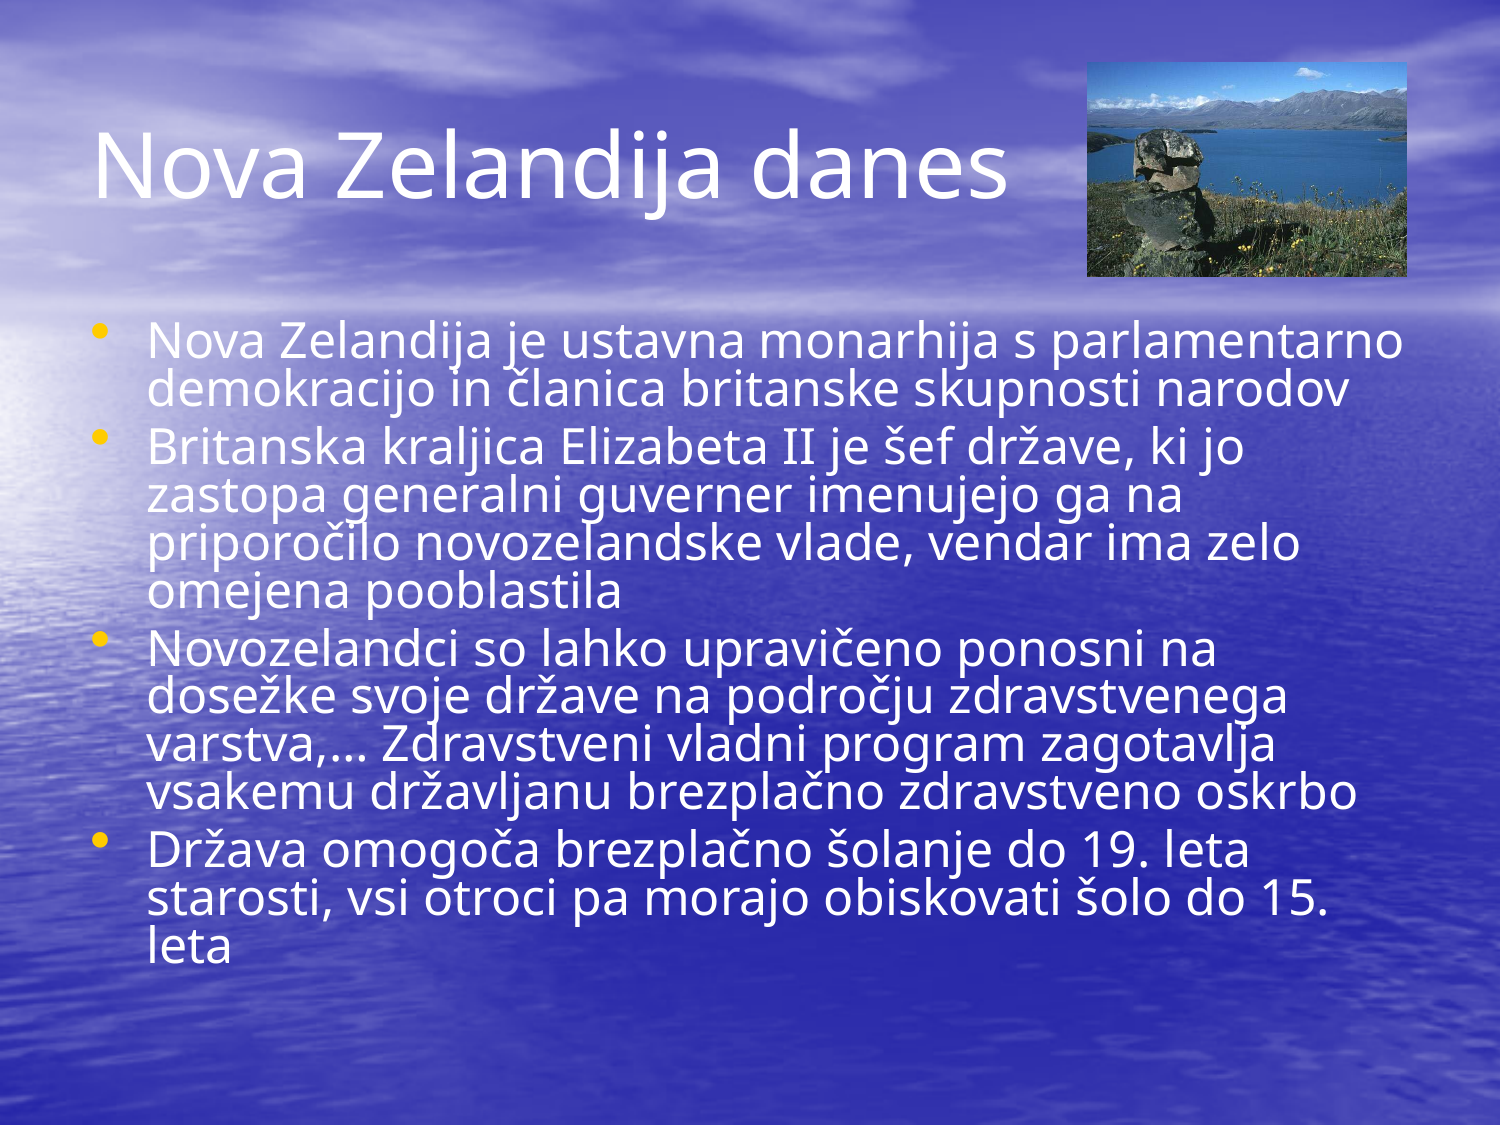

# Nova Zelandija danes
Nova Zelandija je ustavna monarhija s parlamentarno demokracijo in članica britanske skupnosti narodov
Britanska kraljica Elizabeta II je šef države, ki jo zastopa generalni guverner imenujejo ga na priporočilo novozelandske vlade, vendar ima zelo omejena pooblastila
Novozelandci so lahko upravičeno ponosni na dosežke svoje države na področju zdravstvenega varstva,… Zdravstveni vladni program zagotavlja vsakemu državljanu brezplačno zdravstveno oskrbo
Država omogoča brezplačno šolanje do 19. leta starosti, vsi otroci pa morajo obiskovati šolo do 15. leta